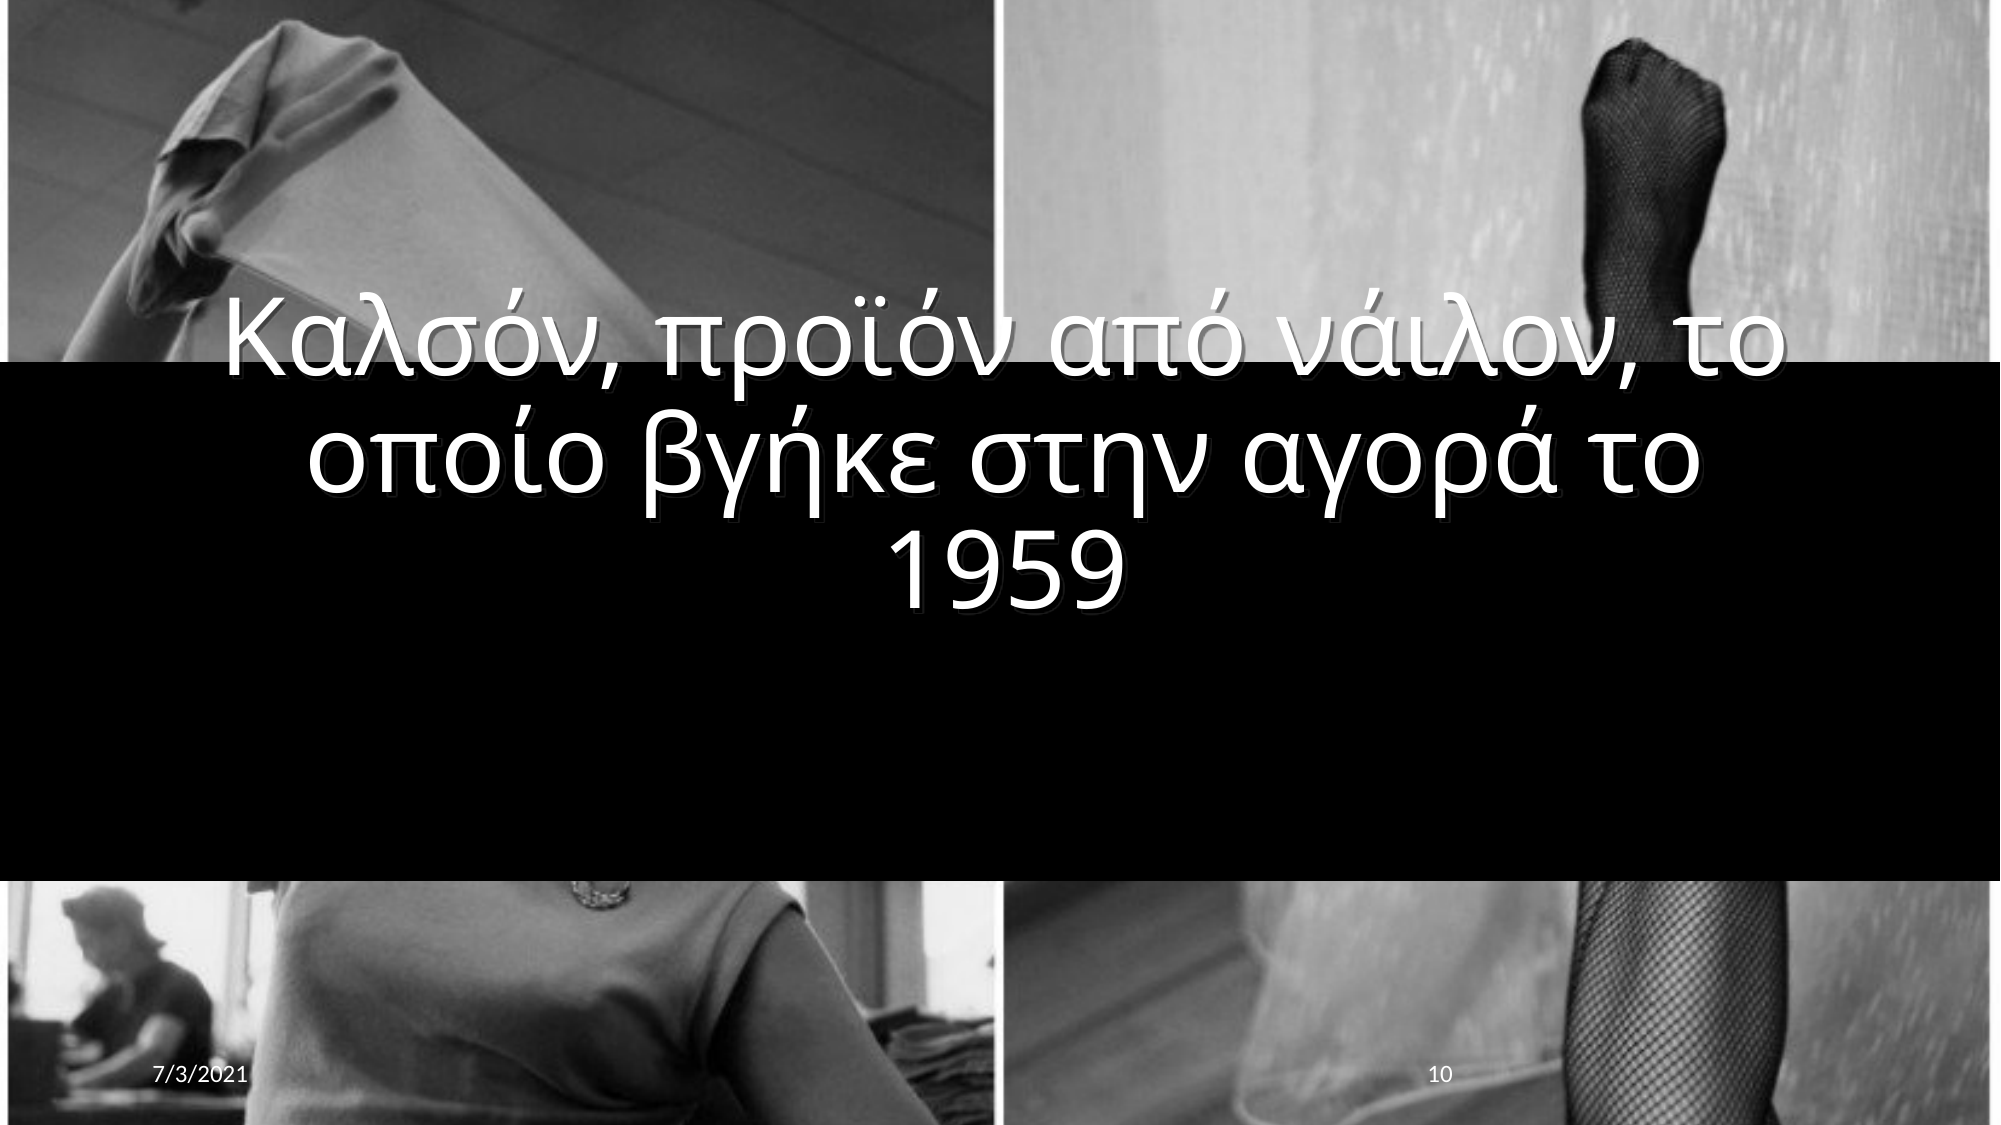

# Καλσόν, προϊόν από νάιλον, το οποίο βγήκε στην αγορά το 1959
7/3/2021